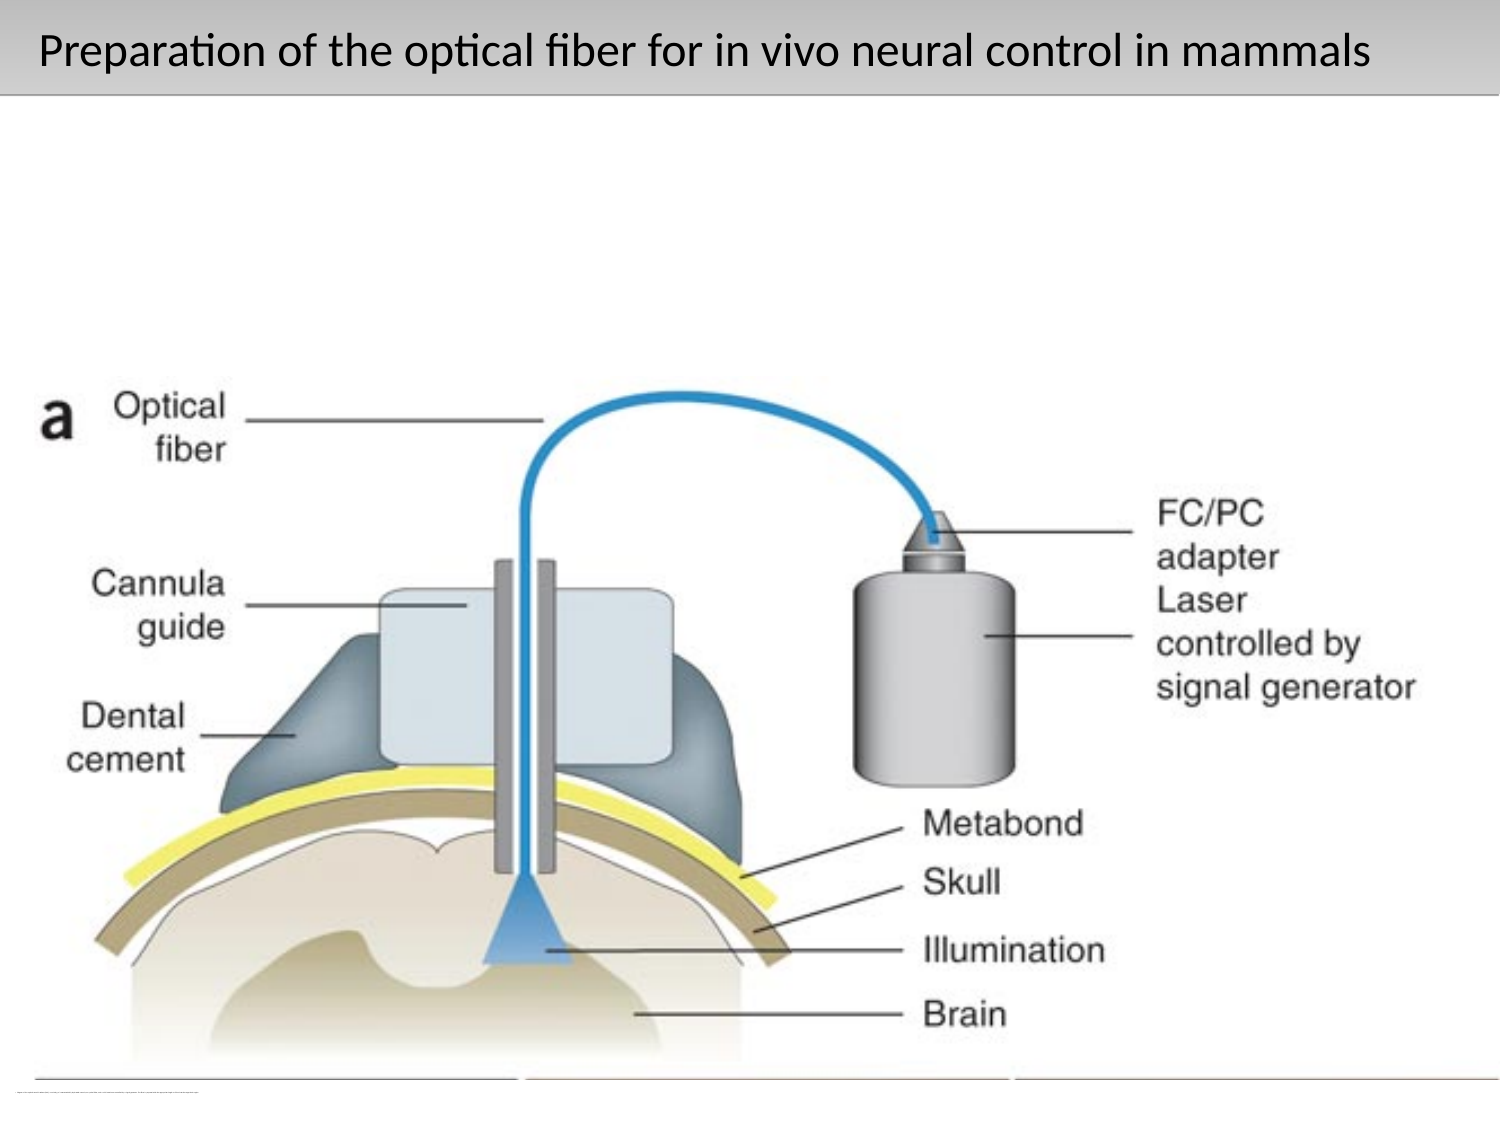

# Preparation of the optical fiber for in vivo neural control in mammals
Diagram of the optical neural interface (ONI), consisting of a stereotactically implanted cannula, an optical fiber, and a solid state laser controlled by a signal generator. The fiber is prepared with the appropriate length to illuminate the target brain region